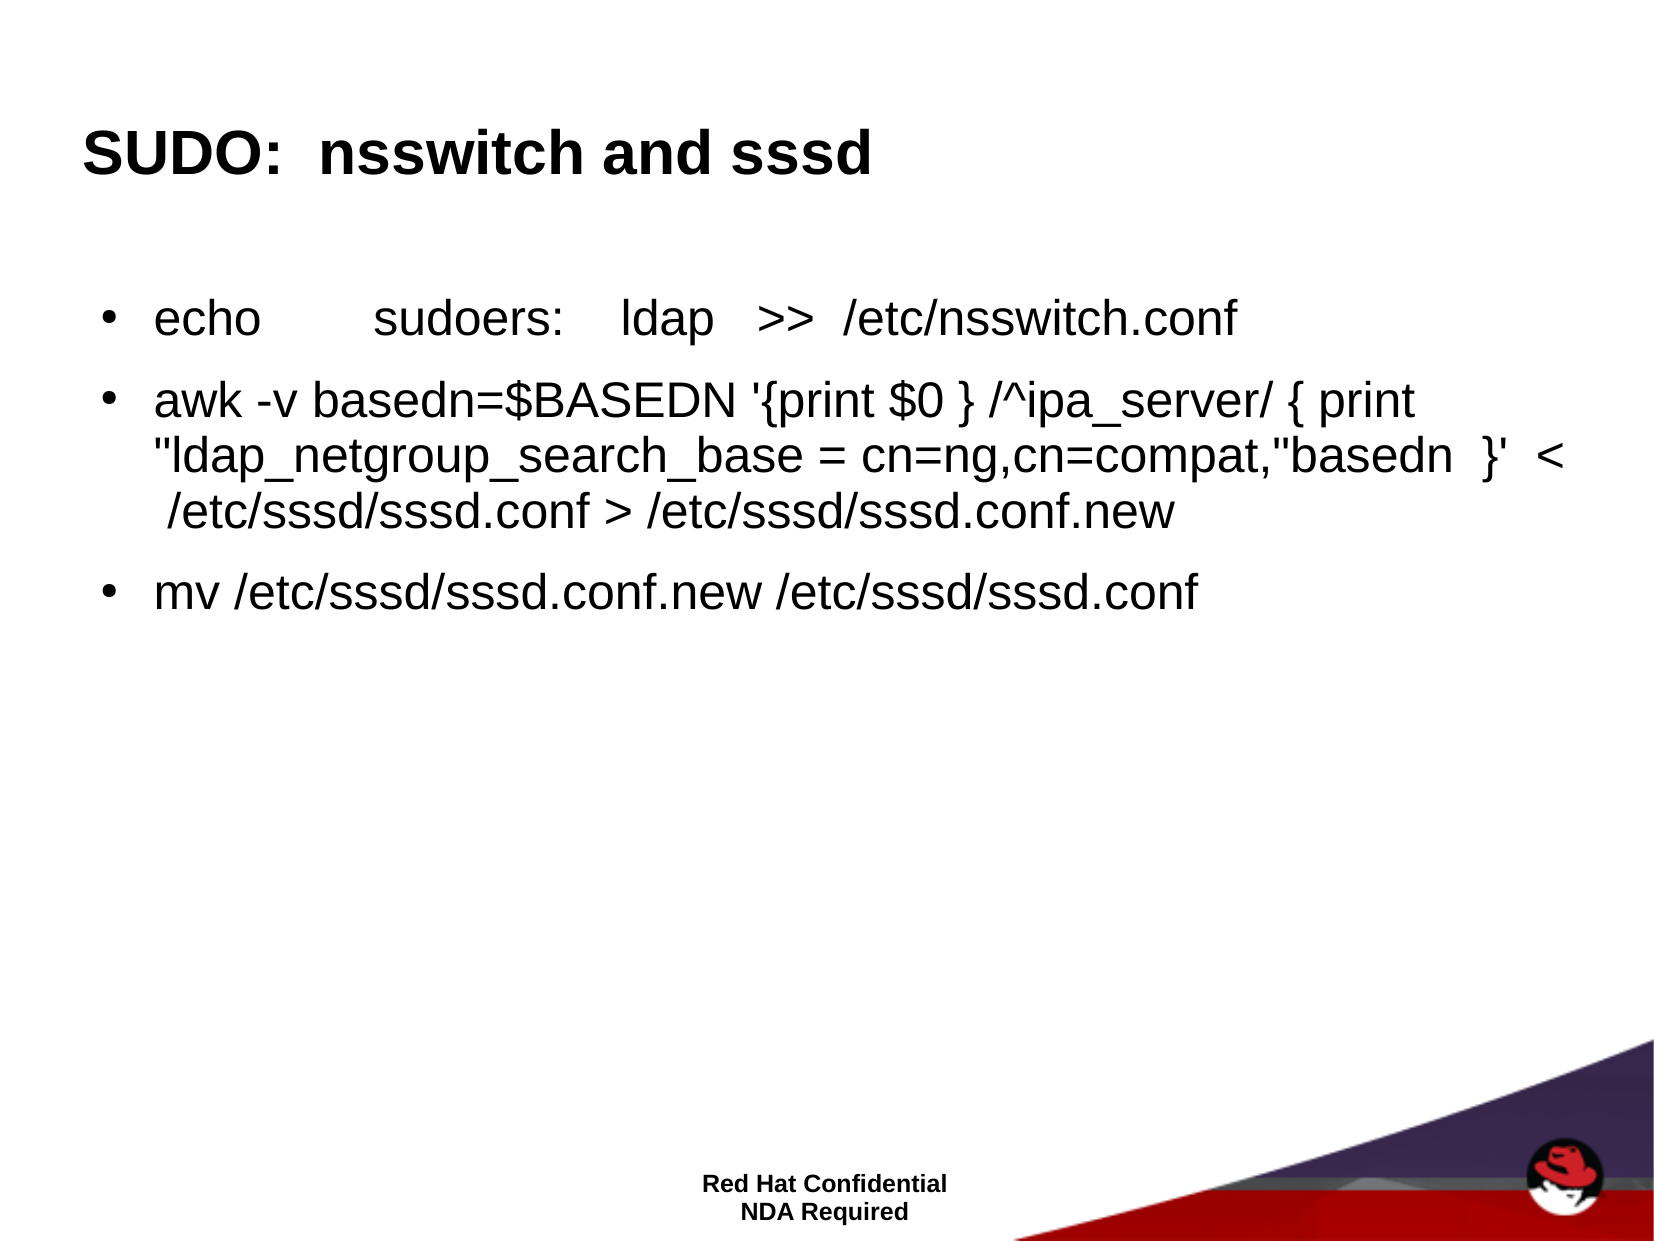

# SUDO: nsswitch and sssd
echo sudoers: ldap >> /etc/nsswitch.conf
awk -v basedn=$BASEDN '{print $0 } /^ipa_server/ { print "ldap_netgroup_search_base = cn=ng,cn=compat,"basedn }' < /etc/sssd/sssd.conf > /etc/sssd/sssd.conf.new
mv /etc/sssd/sssd.conf.new /etc/sssd/sssd.conf